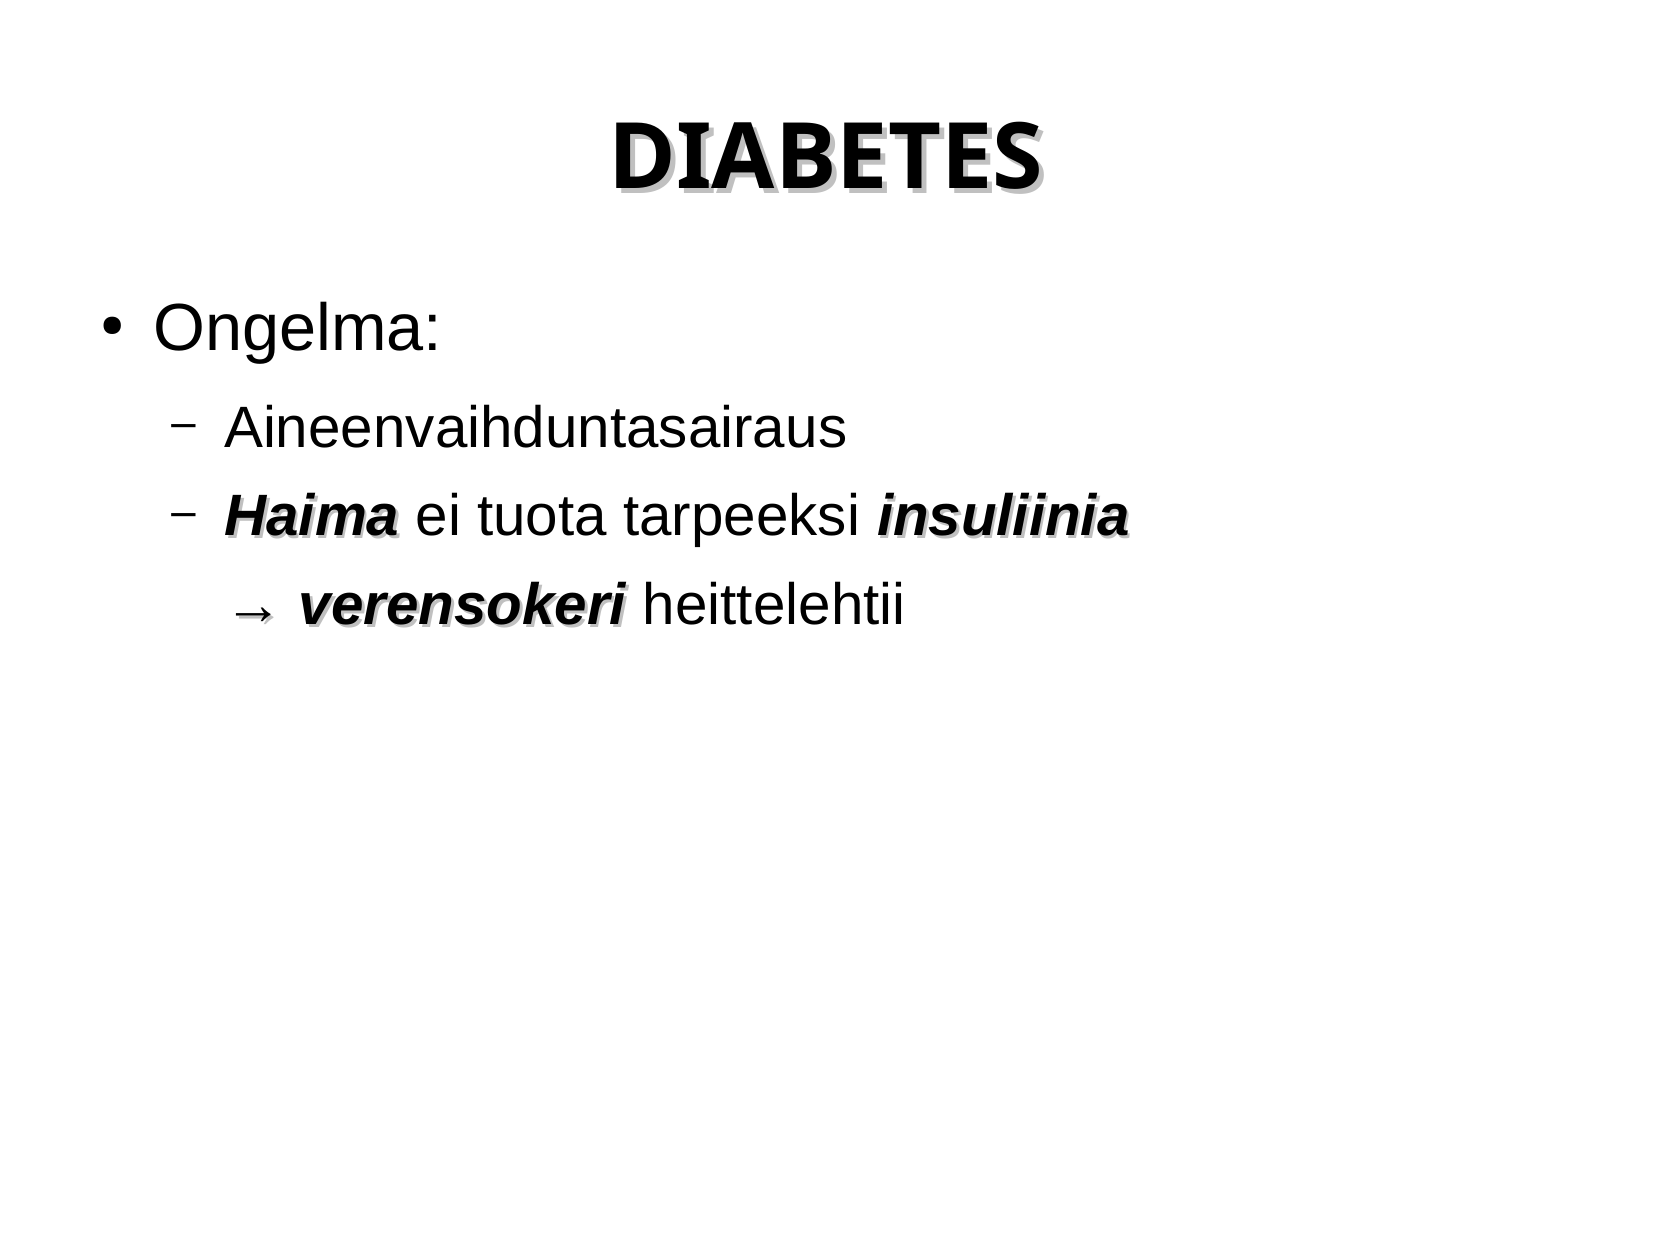

# DIABETES
Ongelma:
Aineenvaihduntasairaus
Haima ei tuota tarpeeksi insuliinia
→ verensokeri heittelehtii